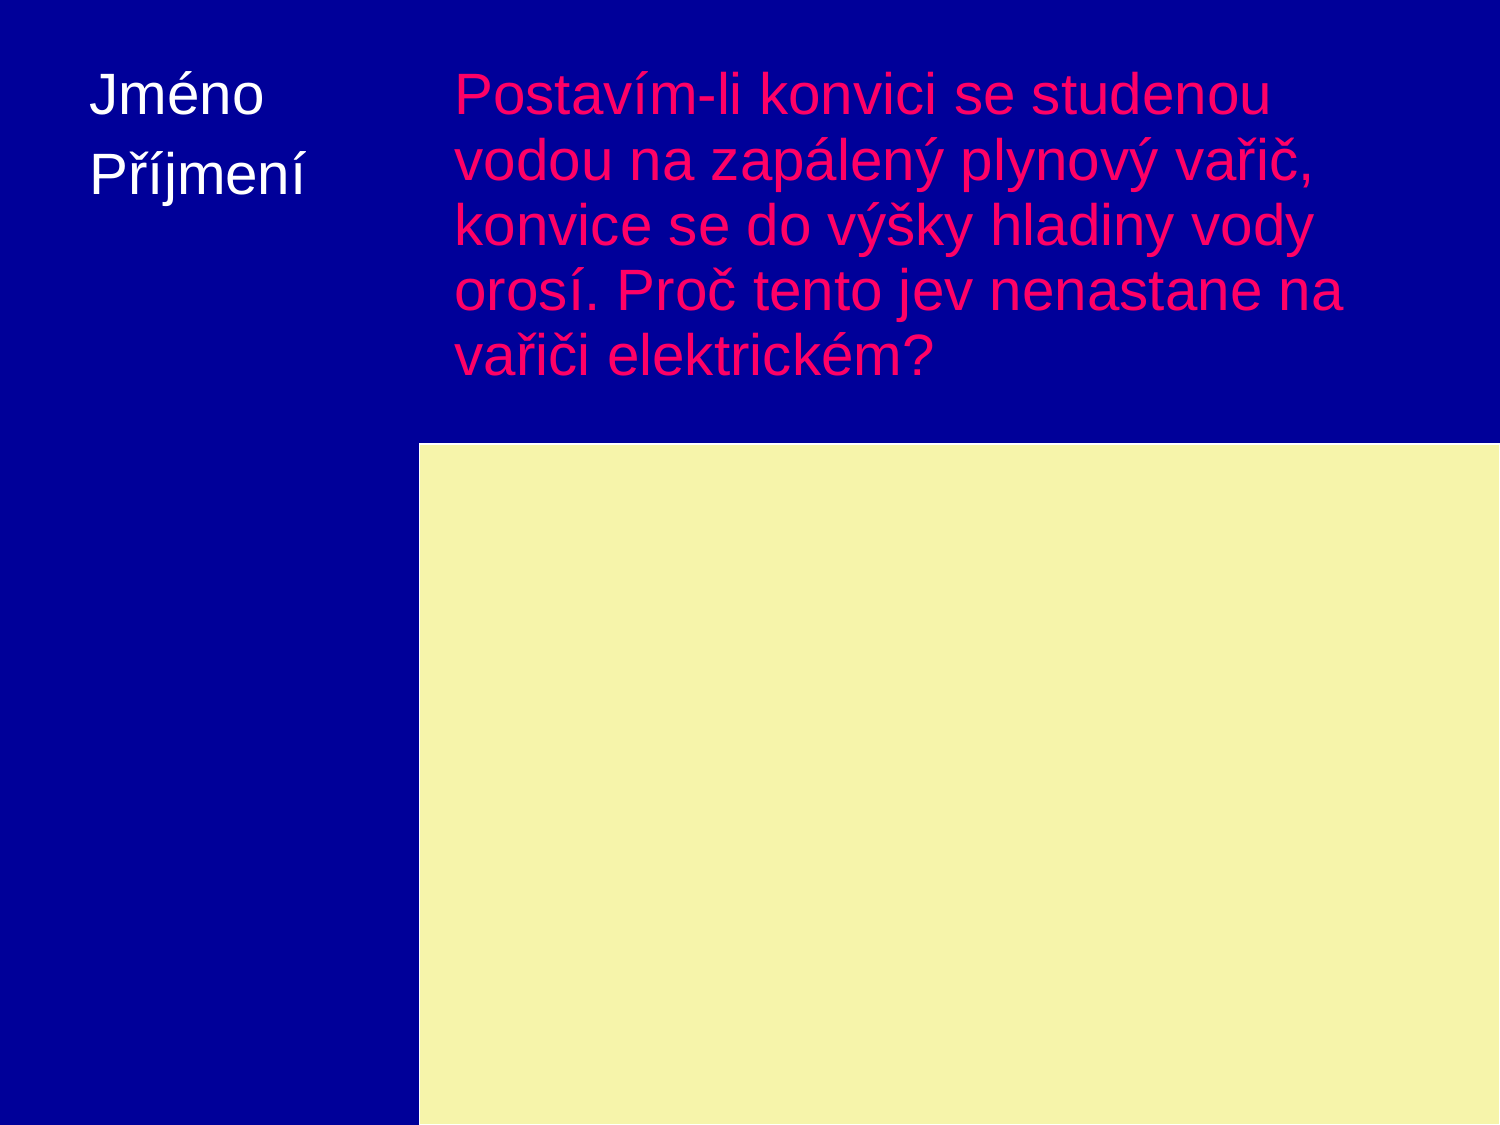

Jméno
Příjmení
Postavím-li konvici se studenou vodou na zapálený plynový vařič, konvice se do výšky hladiny vody orosí. Proč tento jev nenastane na vařiči elektrickém?
Hořením plynu vznikají vodní páry, které na
studeném povrchu konvice kondenzují.